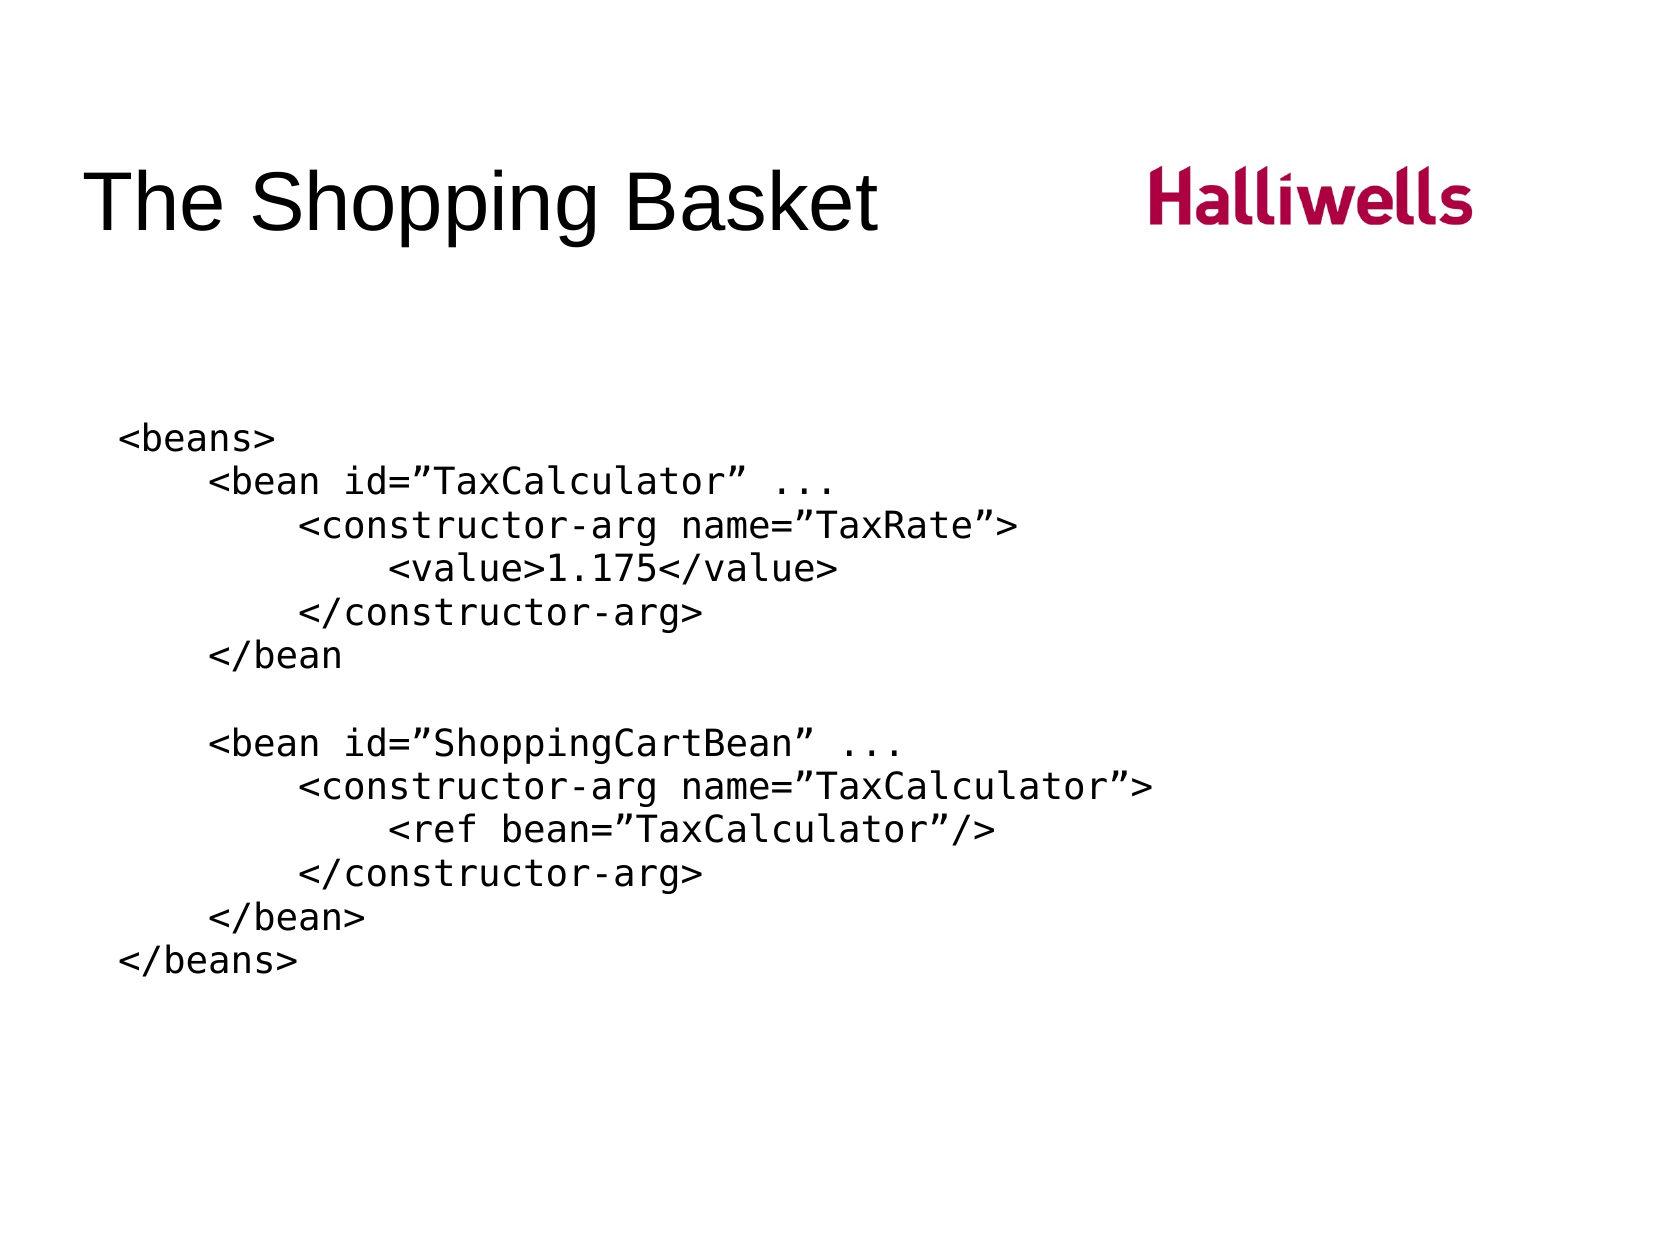

# The Shopping Basket
<beans>
 <bean id=”TaxCalculator” ...
 <constructor-arg name=”TaxRate”>
 <value>1.175</value>
 </constructor-arg>
 </bean
 <bean id=”ShoppingCartBean” ...
 <constructor-arg name=”TaxCalculator”>
 <ref bean=”TaxCalculator”/>
 </constructor-arg>
 </bean>
</beans>